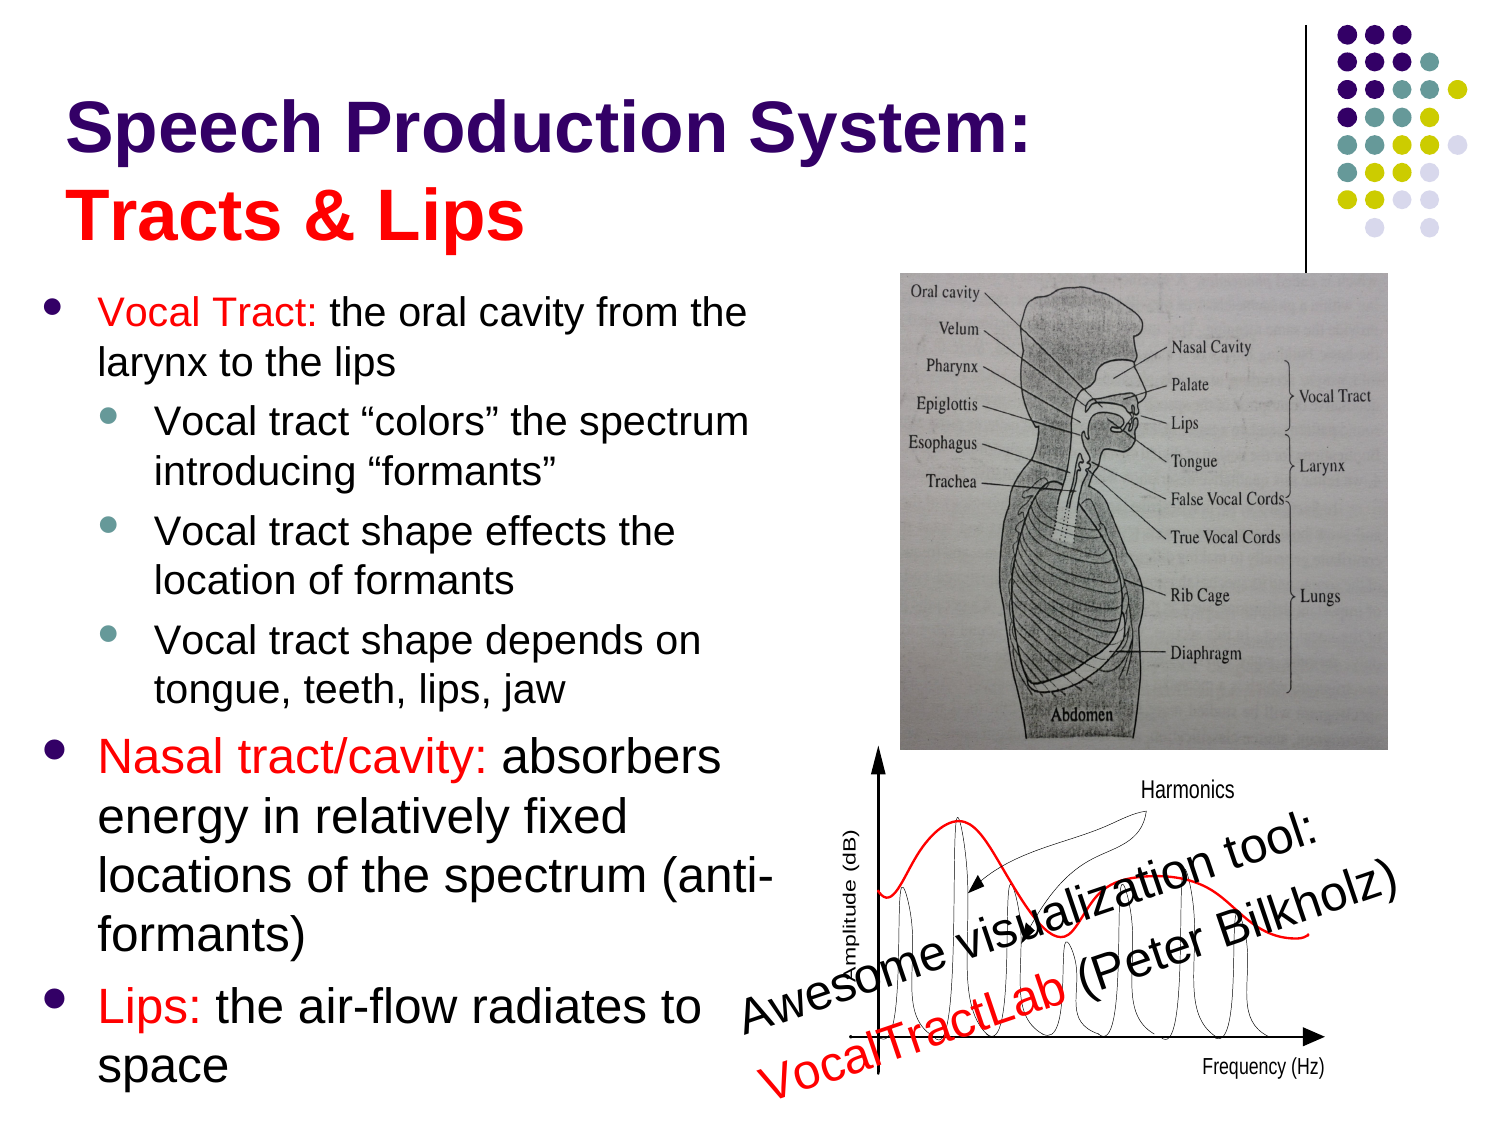

# Speech Production System: Tracts & Lips
Vocal Tract: the oral cavity from the larynx to the lips
Vocal tract “colors” the spectrum introducing “formants”
Vocal tract shape effects the location of formants
Vocal tract shape depends on tongue, teeth, lips, jaw
Nasal tract/cavity: absorbers energy in relatively fixed locations of the spectrum (anti-formants)
Lips: the air-flow radiates to space
Awesome visualization tool:
VocalTractLab (Peter Bilkholz)